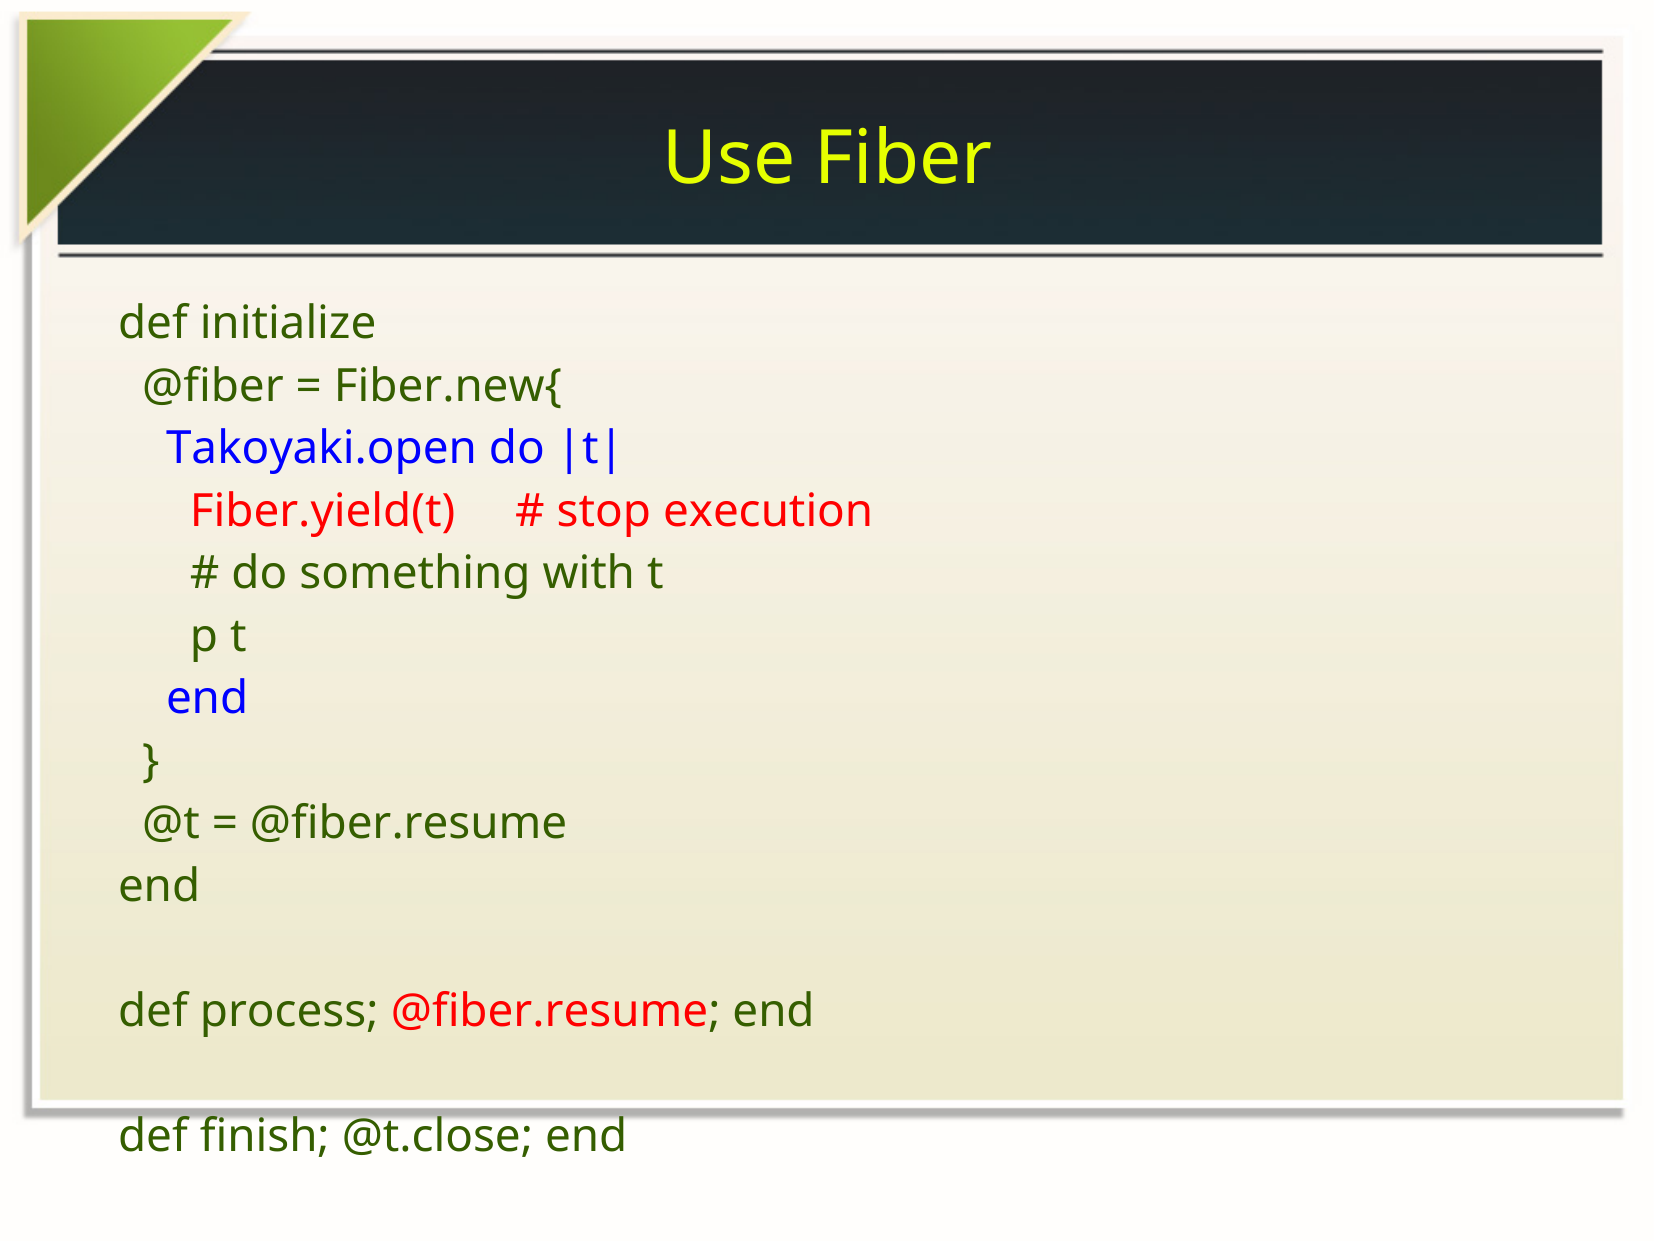

# Use Fiber
def initialize
 @fiber = Fiber.new{
 Takoyaki.open do |t|
 Fiber.yield(t) # stop execution
 # do something with t
 p t
 end
 }
 @t = @fiber.resume
end
def process; @fiber.resume; end
def finish; @t.close; end